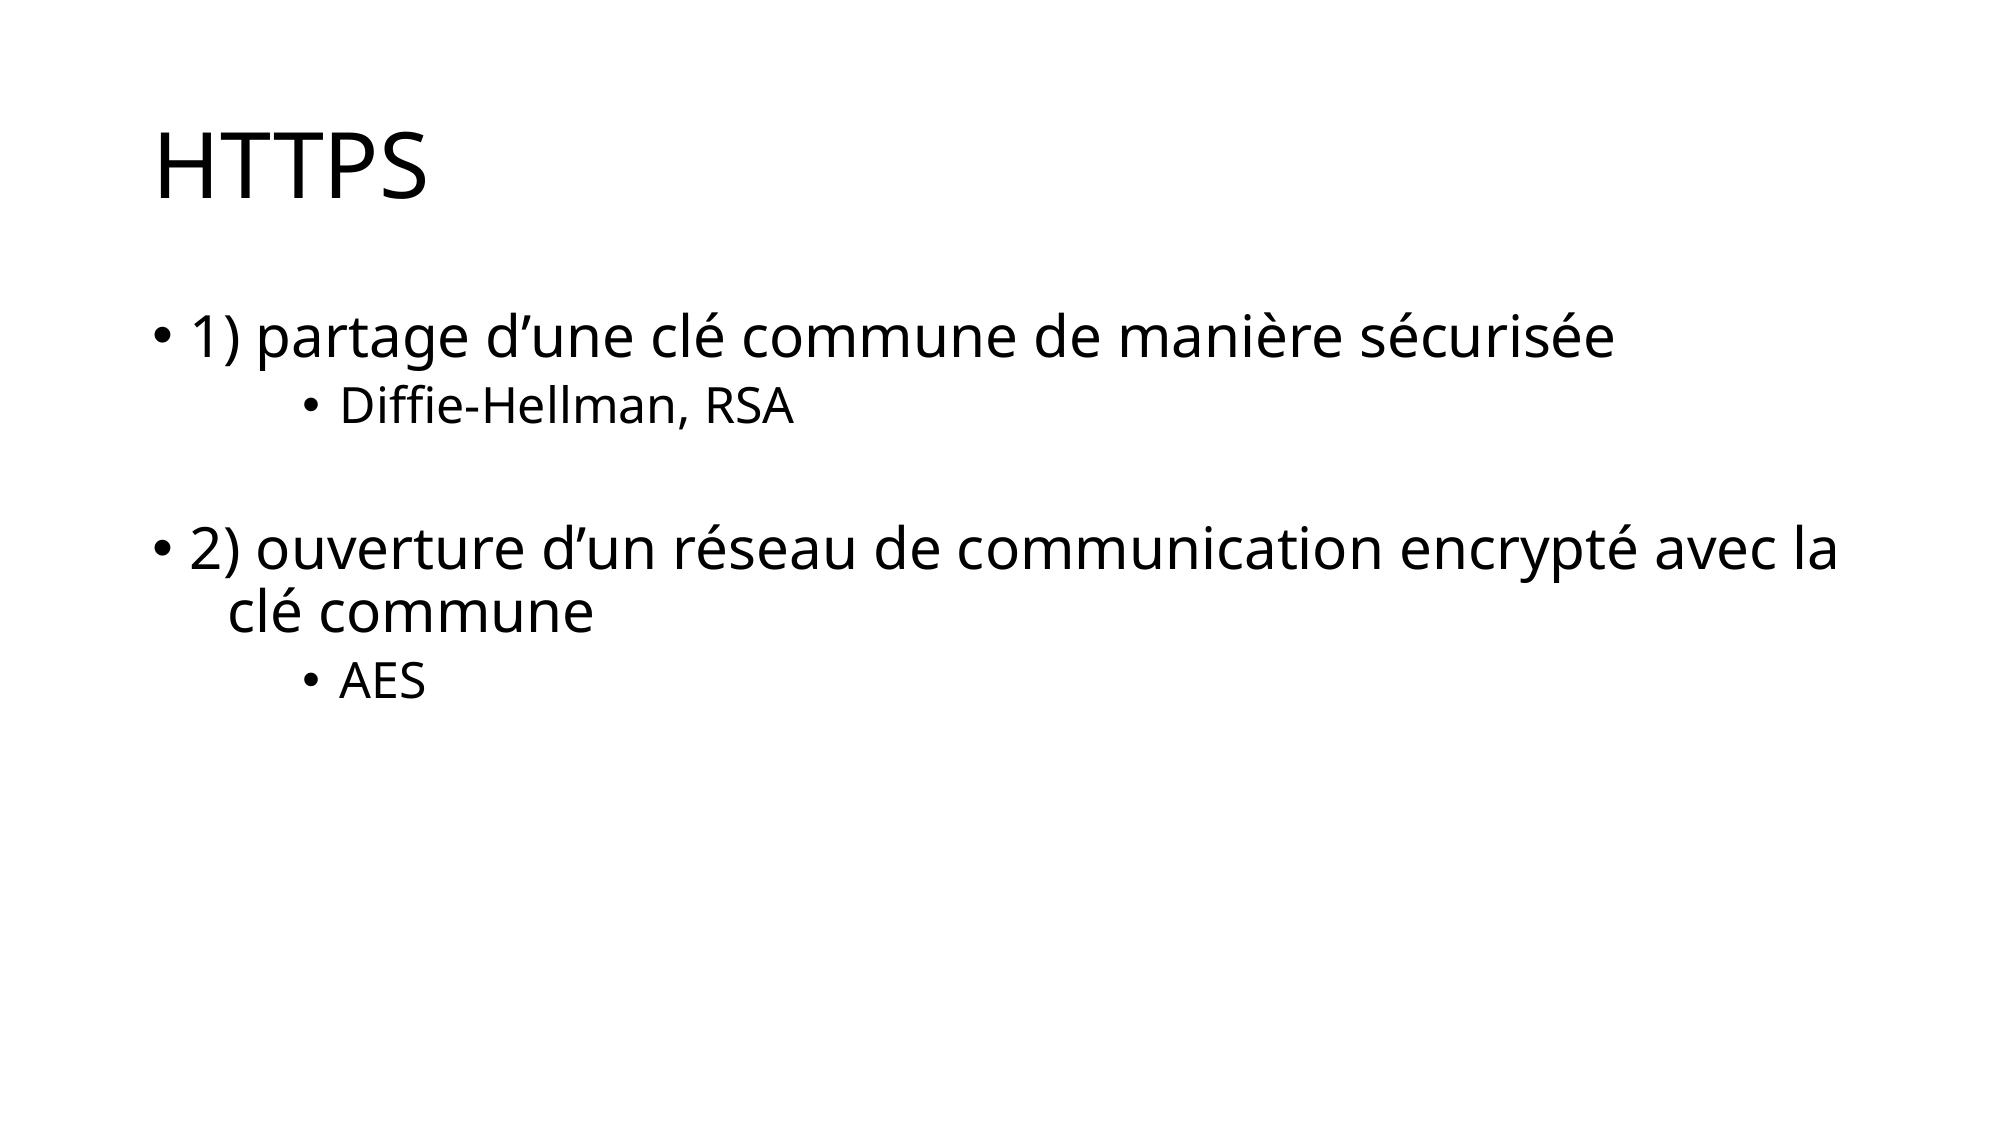

# HTTPS
1) partage d’une clé commune de manière sécurisée
Diffie-Hellman, RSA
2) ouverture d’un réseau de communication encrypté avec la clé commune
AES